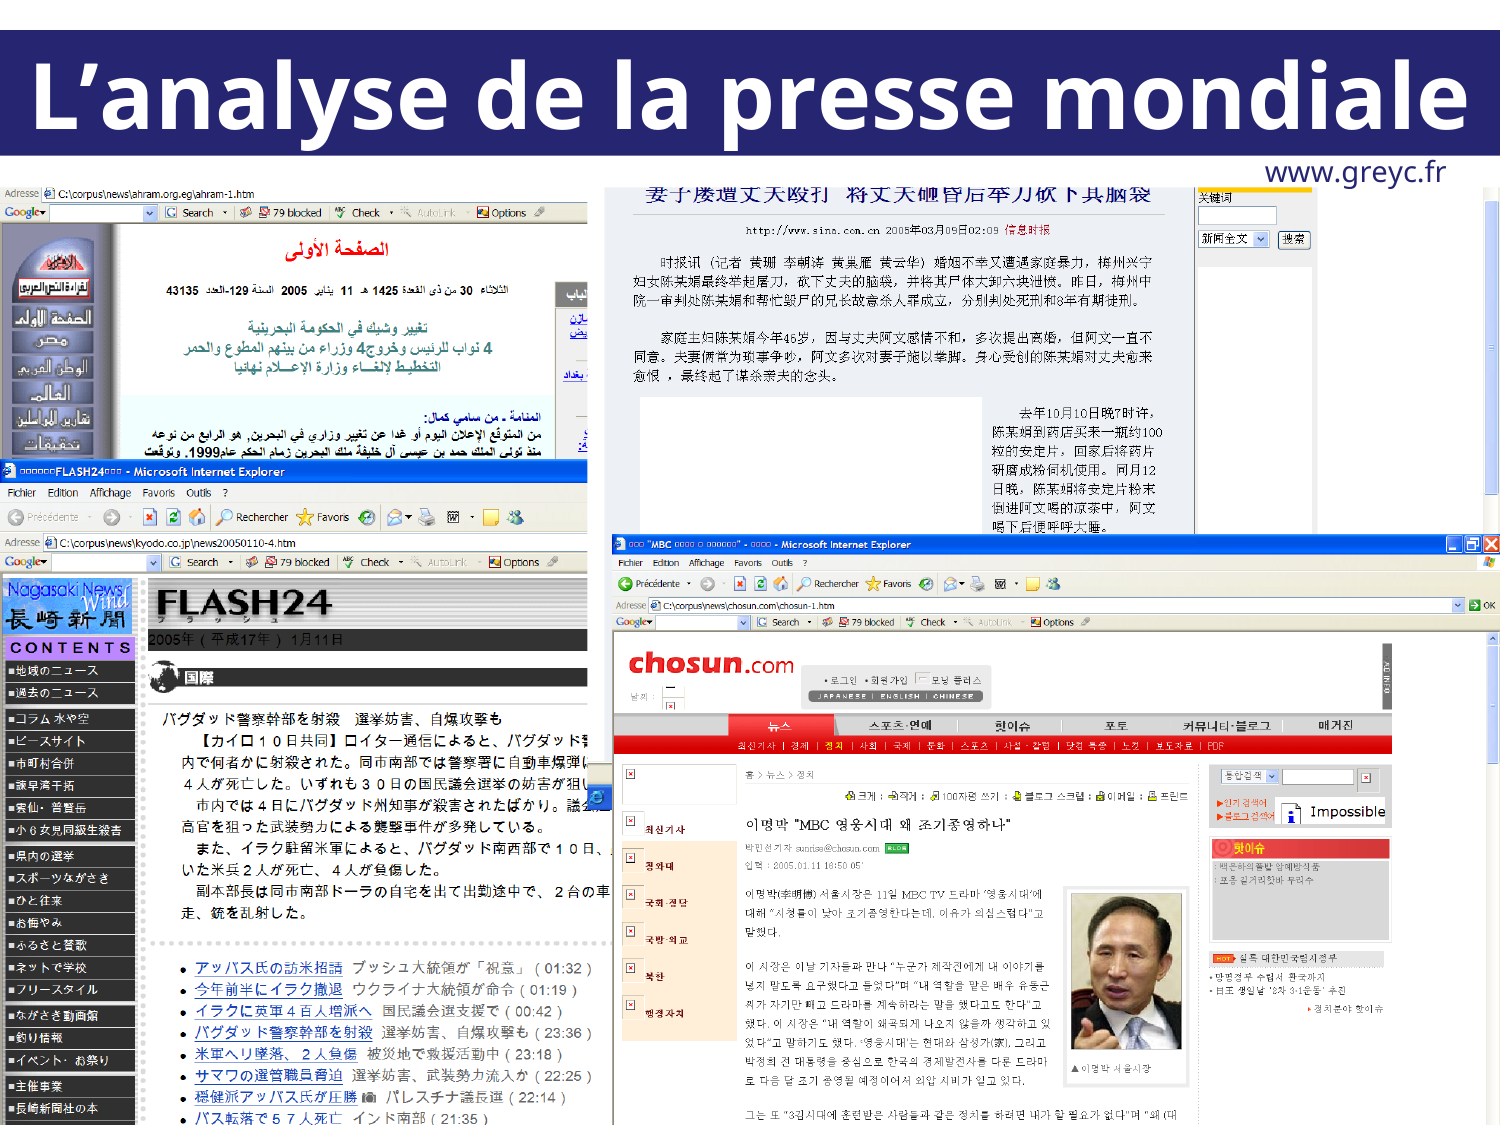

L’analyse de la presse mondiale
www.greyc.fr
Exemple de thème « Document »